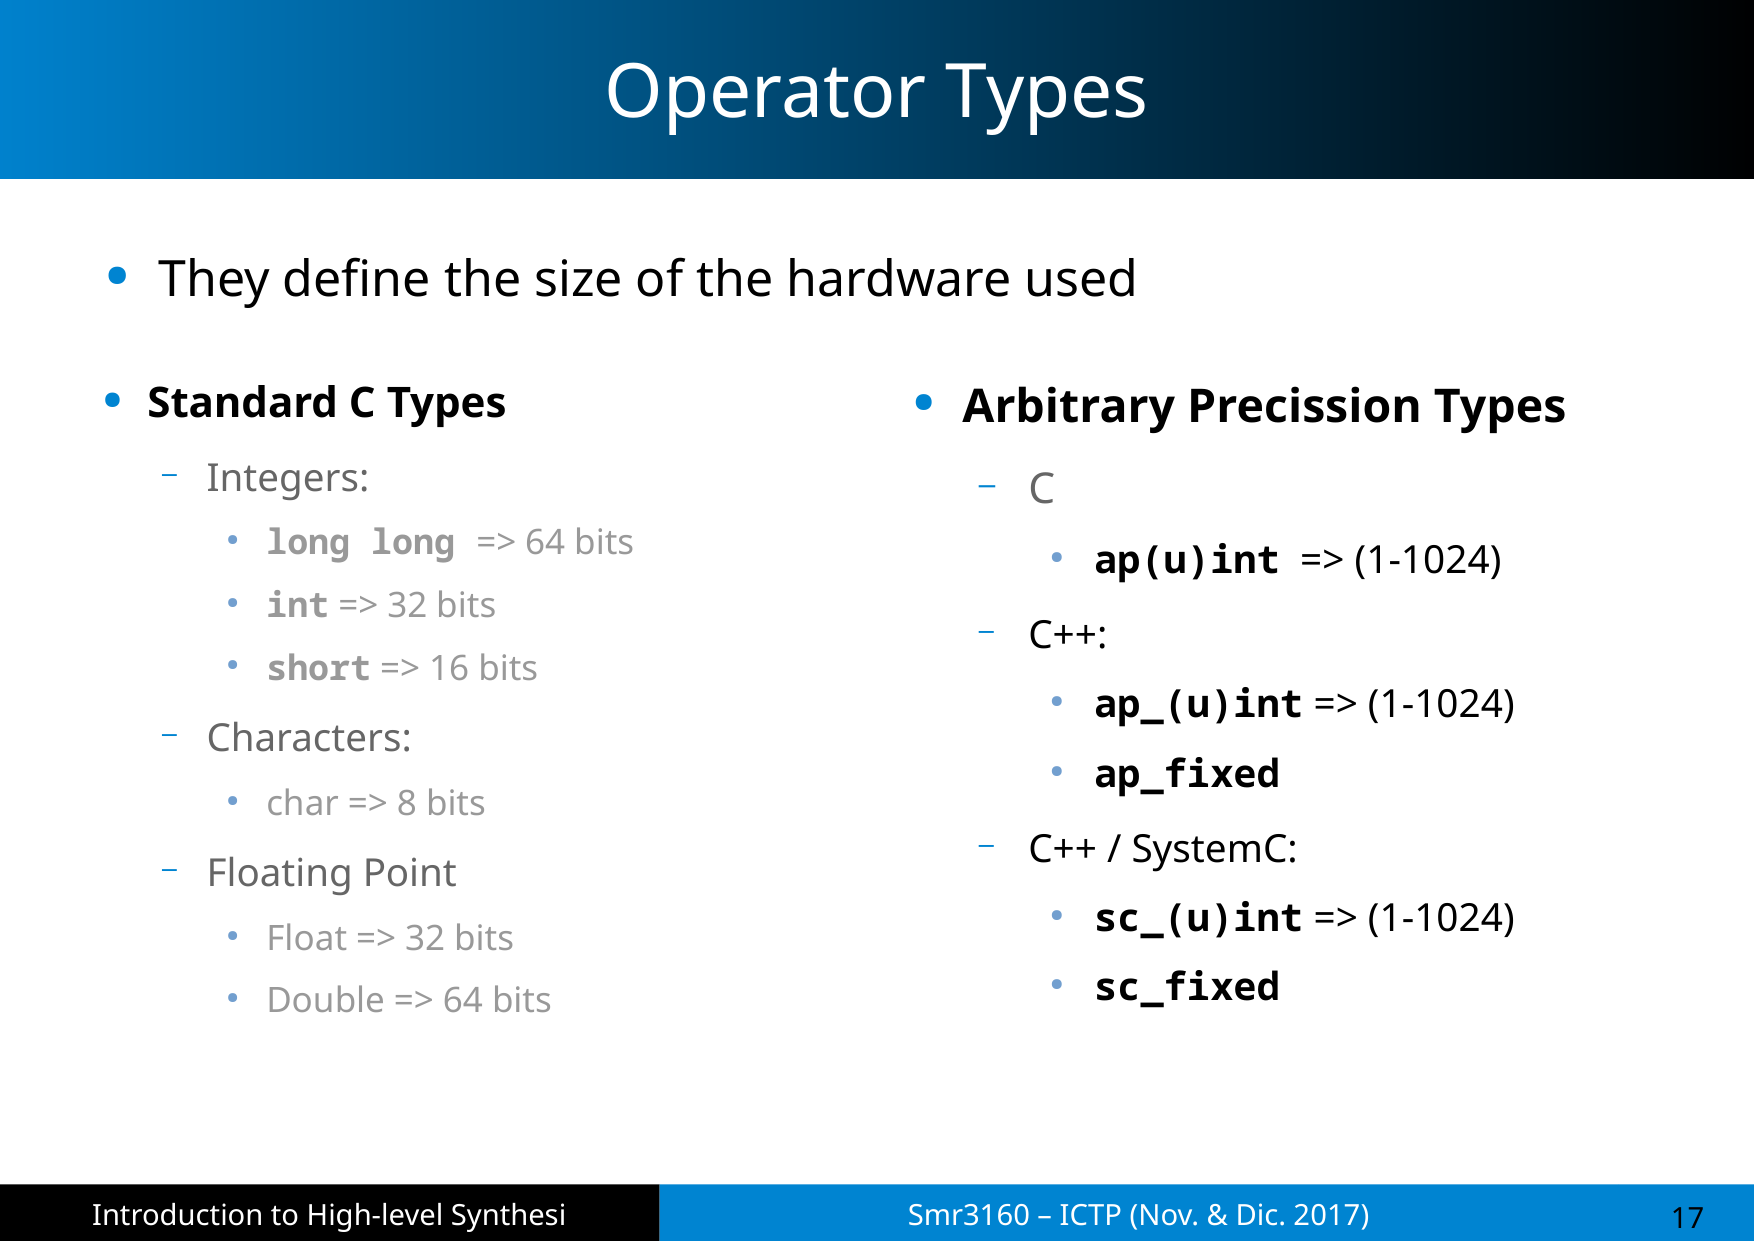

# Operator Types
They define the size of the hardware used
Standard C Types
Integers:
long long => 64 bits
int => 32 bits
short => 16 bits
Characters:
char => 8 bits
Floating Point
Float => 32 bits
Double => 64 bits
Arbitrary Precission Types
C
ap(u)int => (1-1024)
C++:
ap_(u)int => (1-1024)
ap_fixed
C++ / SystemC:
sc_(u)int => (1-1024)
sc_fixed
17